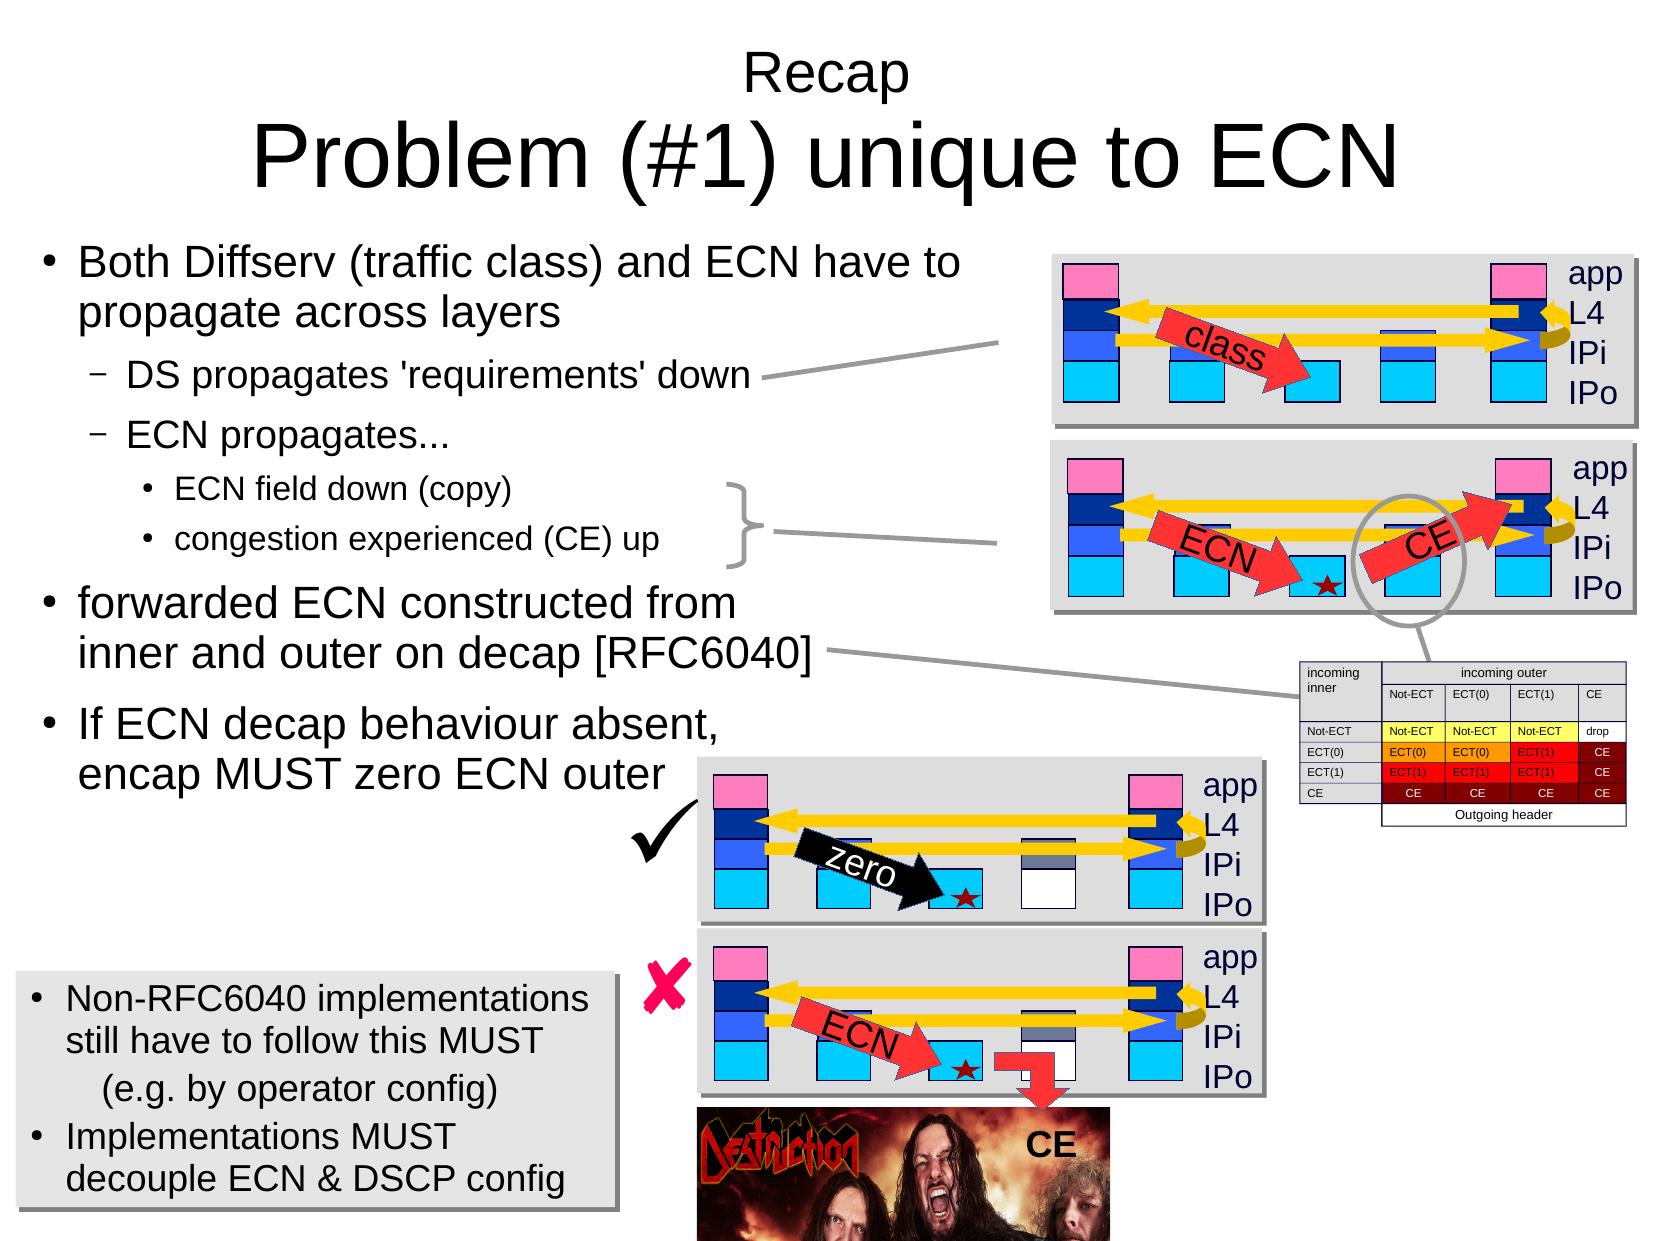

# Recap Problem (#1) unique to ECN
Both Diffserv (traffic class) and ECN have to
propagate across layers
DS propagates 'requirements' down
ECN propagates...
ECN field down (copy)
congestion experienced (CE) up
forwarded ECN constructed from
inner and outer on decap [RFC6040]
If ECN decap behaviour absent,
encap MUST zero ECN outer
app
L4
IPi
IPo
class
app
L4
IPi
IPo
CE
ECN
app
L4
IPi
IPo

zero
app
L4
IPi
IPo

Non-RFC6040 implementations
still have to follow this MUST
(e.g. by operator config)
Implementations MUST
decouple ECN & DSCP config
ECN
CE